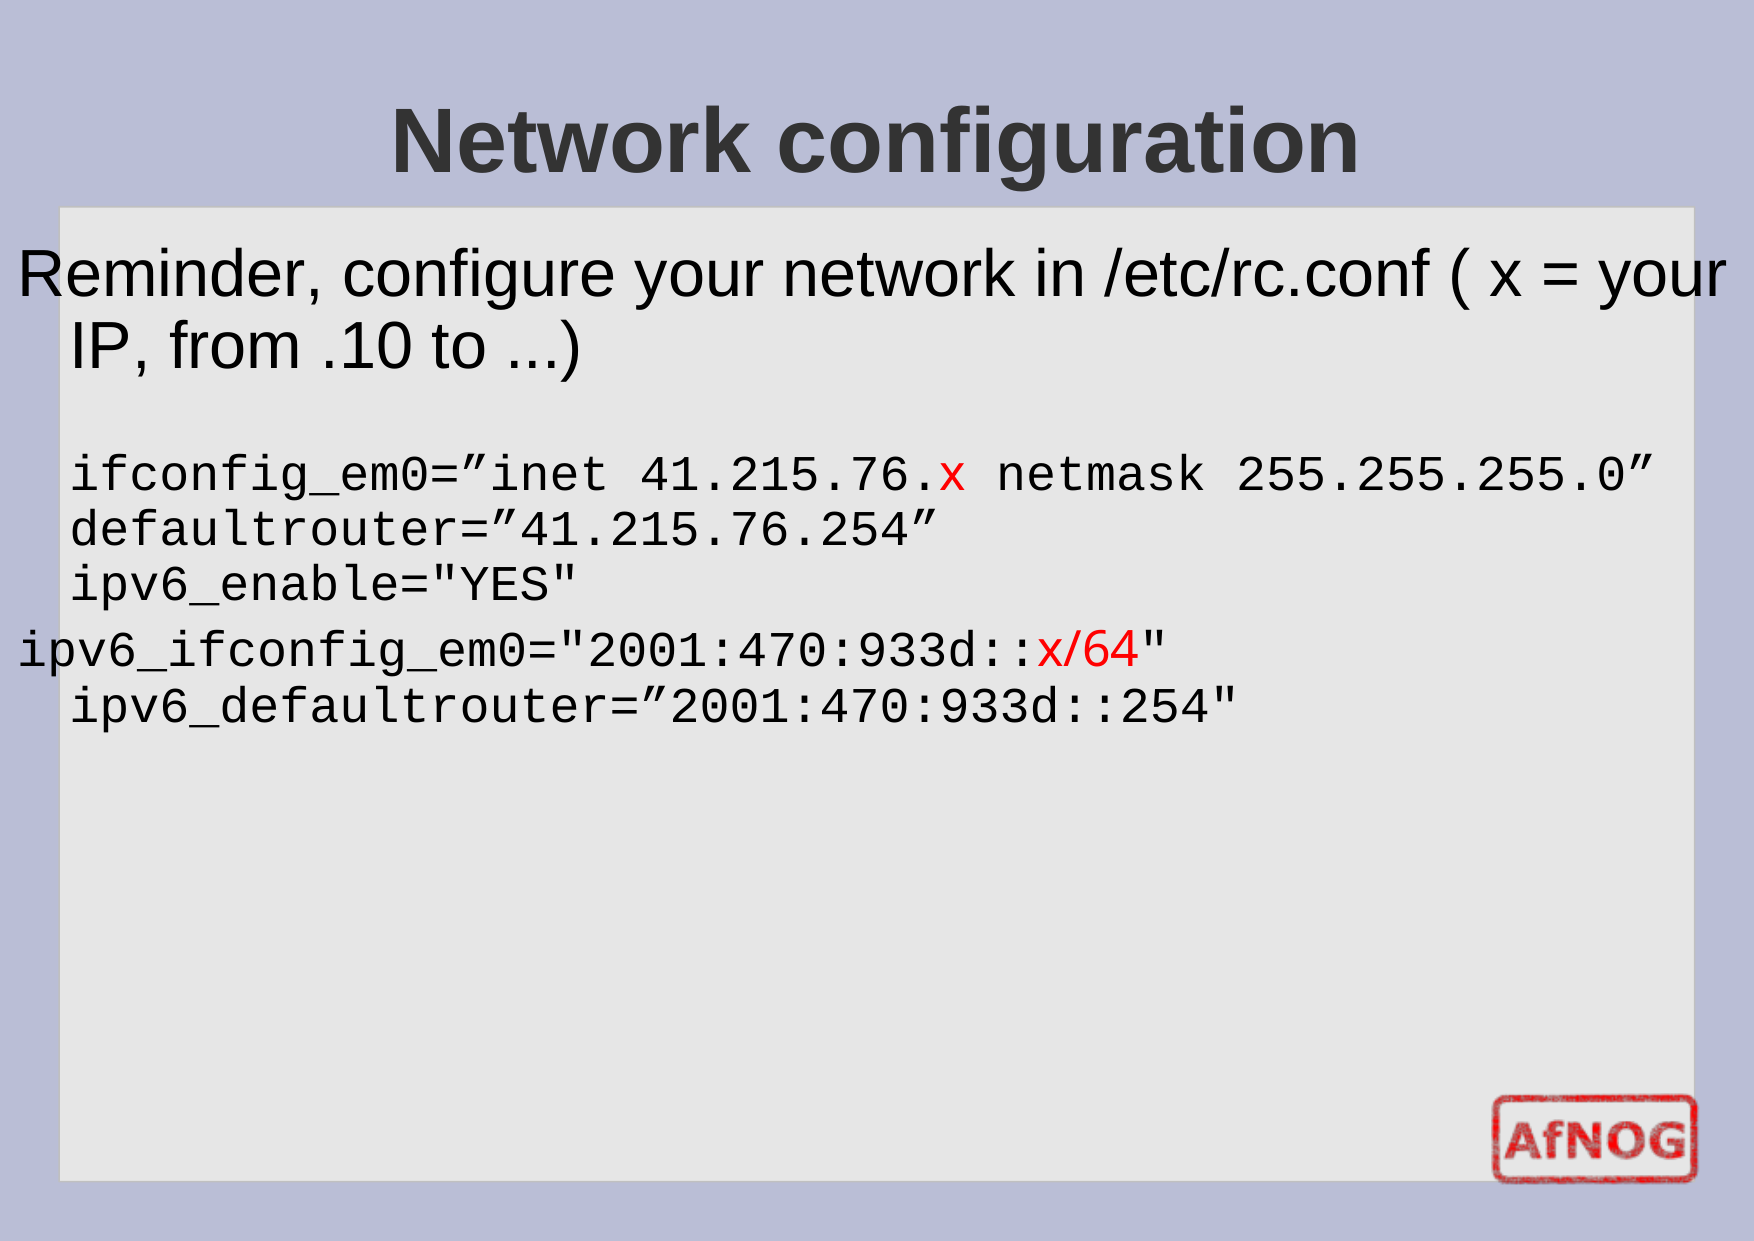

# Network configuration
Reminder, configure your network in /etc/rc.conf ( x = your IP, from .10 to ...)
ifconfig_em0=”inet 41.215.76.x netmask 255.255.255.0”
defaultrouter=”41.215.76.254”
ipv6_enable="YES"
ipv6_ifconfig_em0="2001:470:933d::x/64"
ipv6_defaultrouter=”2001:470:933d::254"